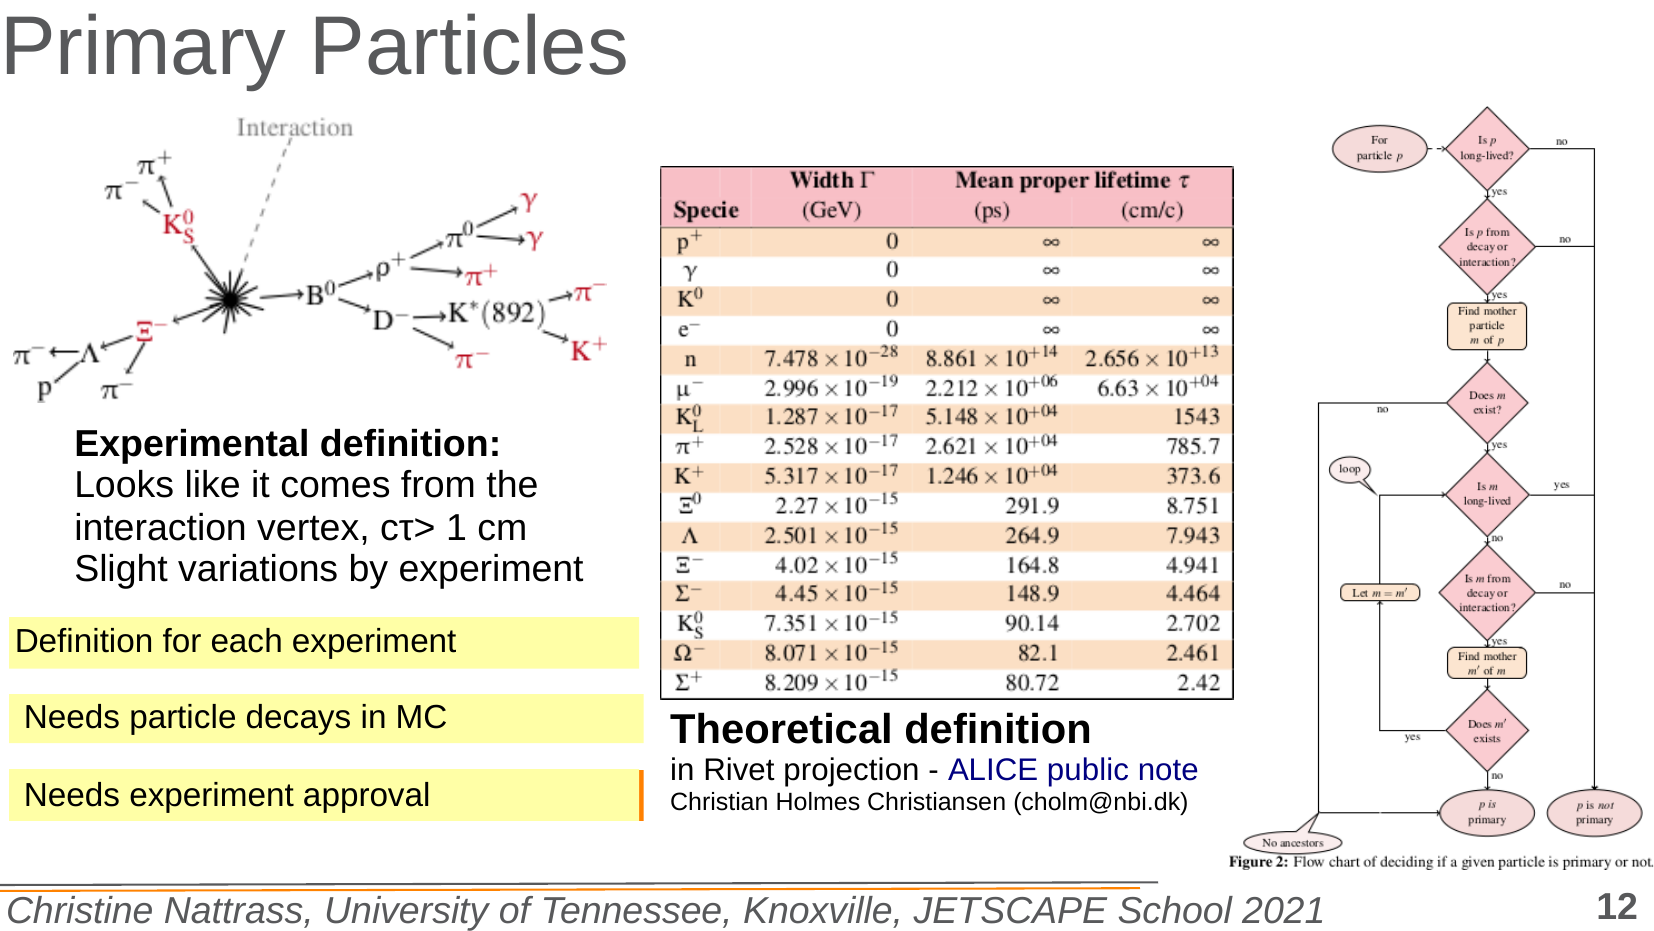

# Primary Particles
Theoretical definition
in Rivet projection - ALICE public note
Christian Holmes Christiansen (cholm@nbi.dk)
Experimental definition: Looks like it comes from the interaction vertex, cτ> 1 cm
Slight variations by experiment
Definition for each experiment
Needs particle decays in MC
Needs experiment approval